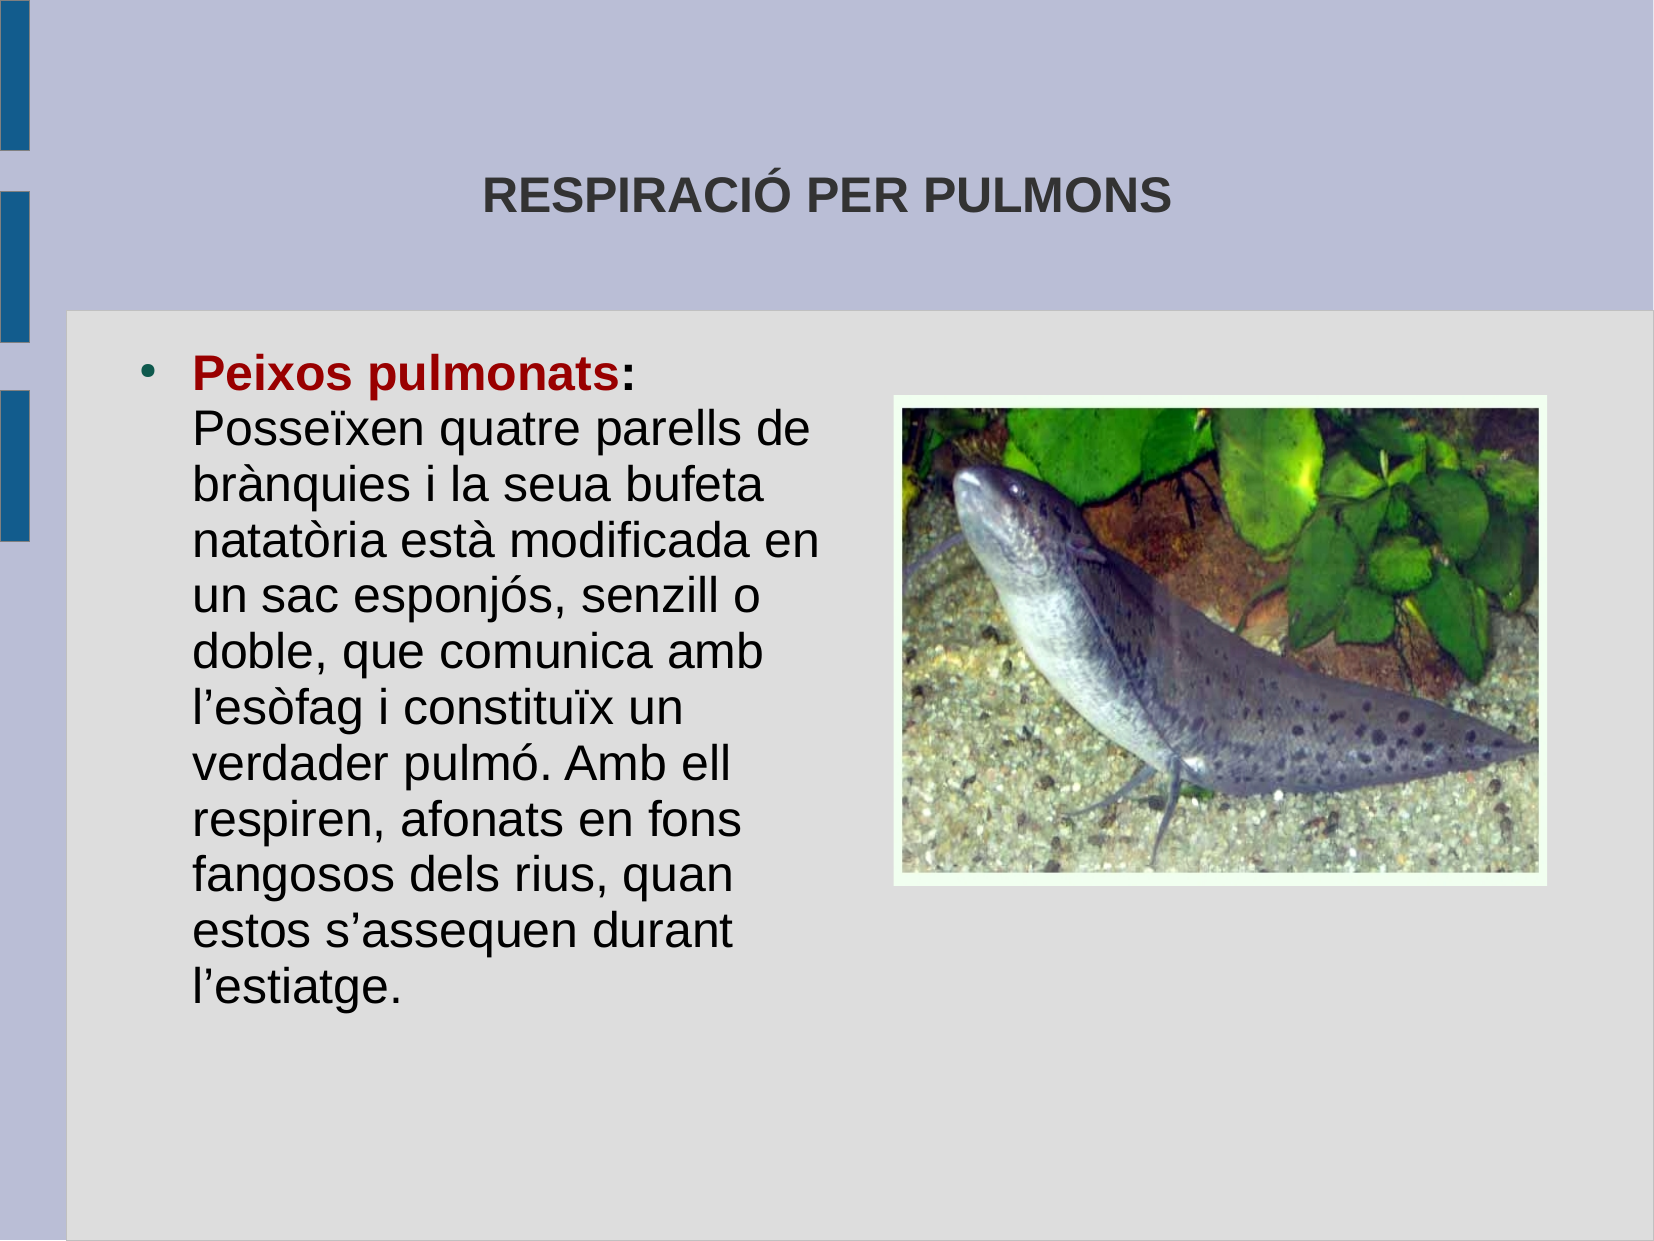

RESPIRACIÓ PER PULMONS
# Peixos pulmonats: Posseïxen quatre parells de brànquies i la seua bufeta natatòria està modificada en un sac esponjós, senzill o doble, que comunica amb l’esòfag i constituïx un verdader pulmó. Amb ell respiren, afonats en fons fangosos dels rius, quan estos s’assequen durant l’estiatge.